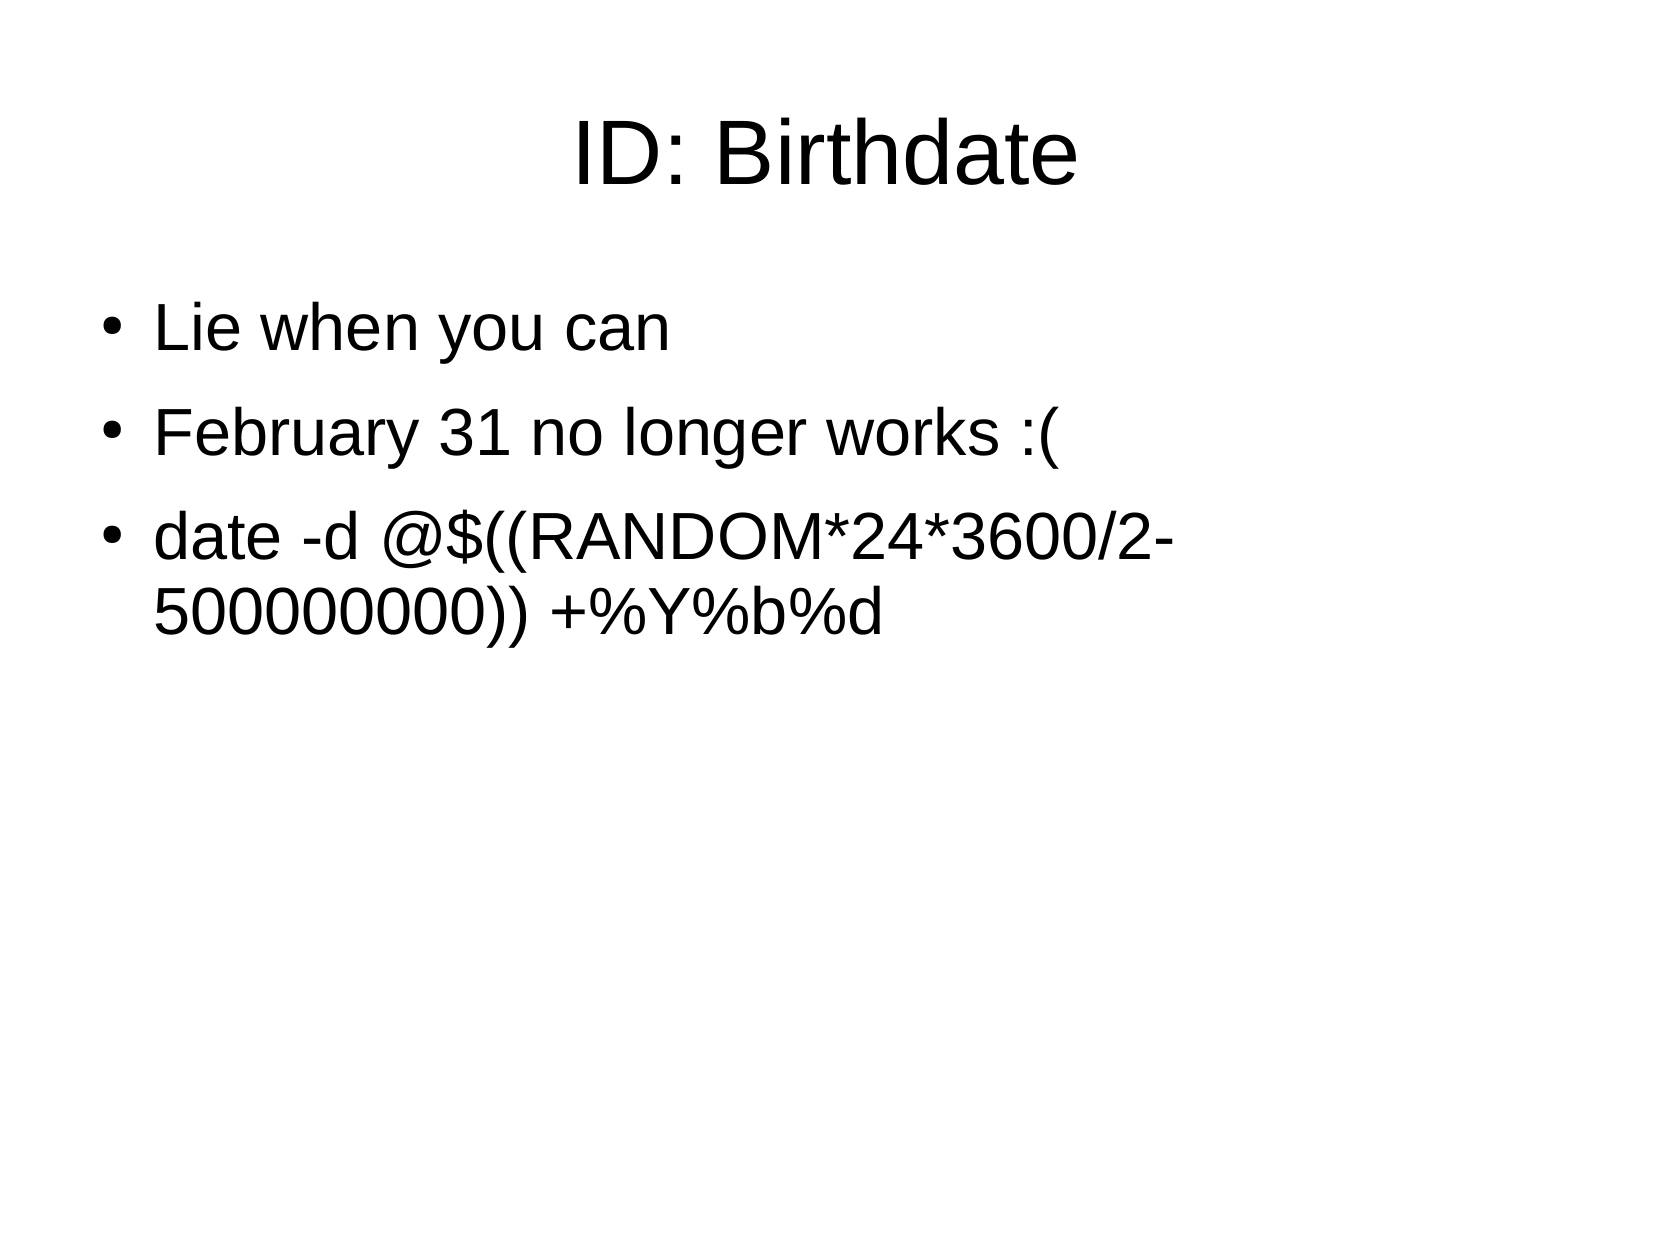

# ID: Birthdate
Lie when you can
February 31 no longer works :(
date -d @$((RANDOM*24*3600/2-500000000)) +%Y%b%d